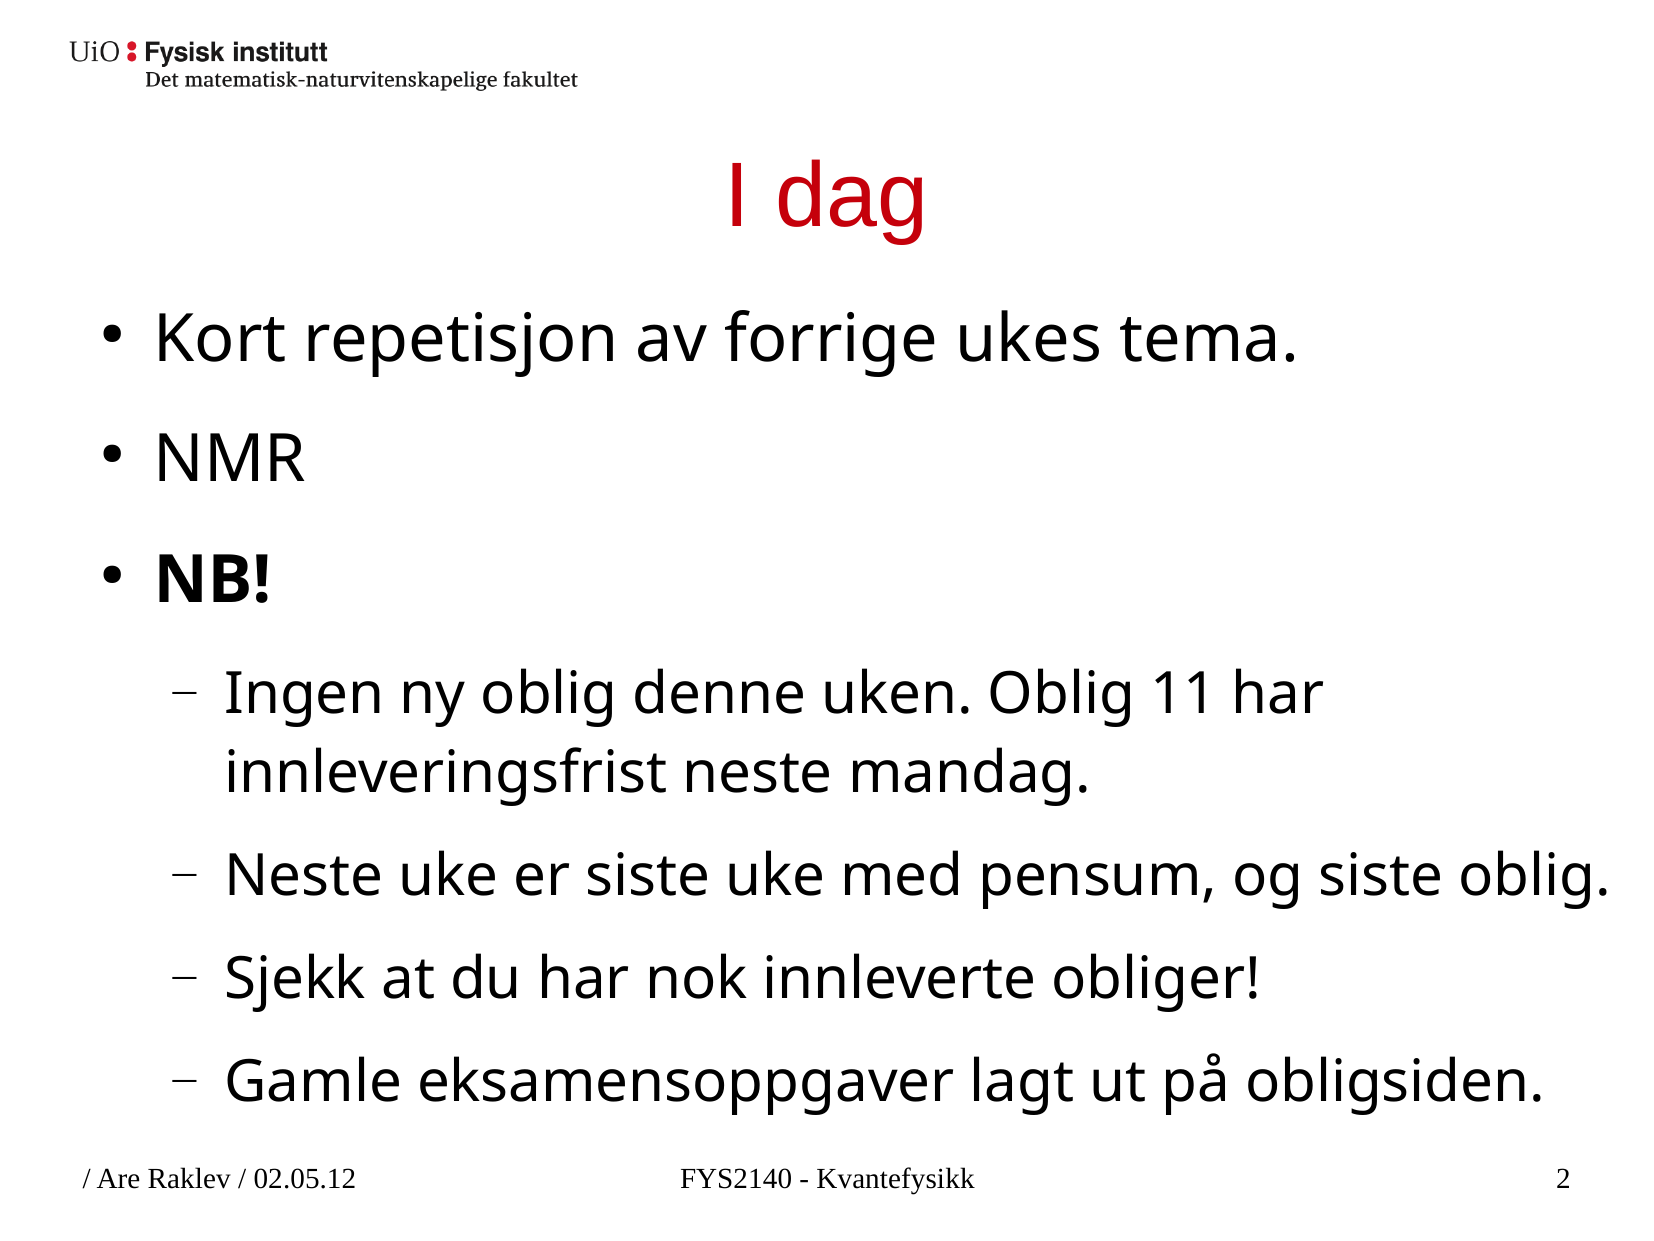

# I dag
Kort repetisjon av forrige ukes tema.
NMR
NB!
Ingen ny oblig denne uken. Oblig 11 har innleveringsfrist neste mandag.
Neste uke er siste uke med pensum, og siste oblig.
Sjekk at du har nok innleverte obliger!
Gamle eksamensoppgaver lagt ut på obligsiden.
/ Are Raklev / 02.05.12
FYS2140 - Kvantefysikk
2